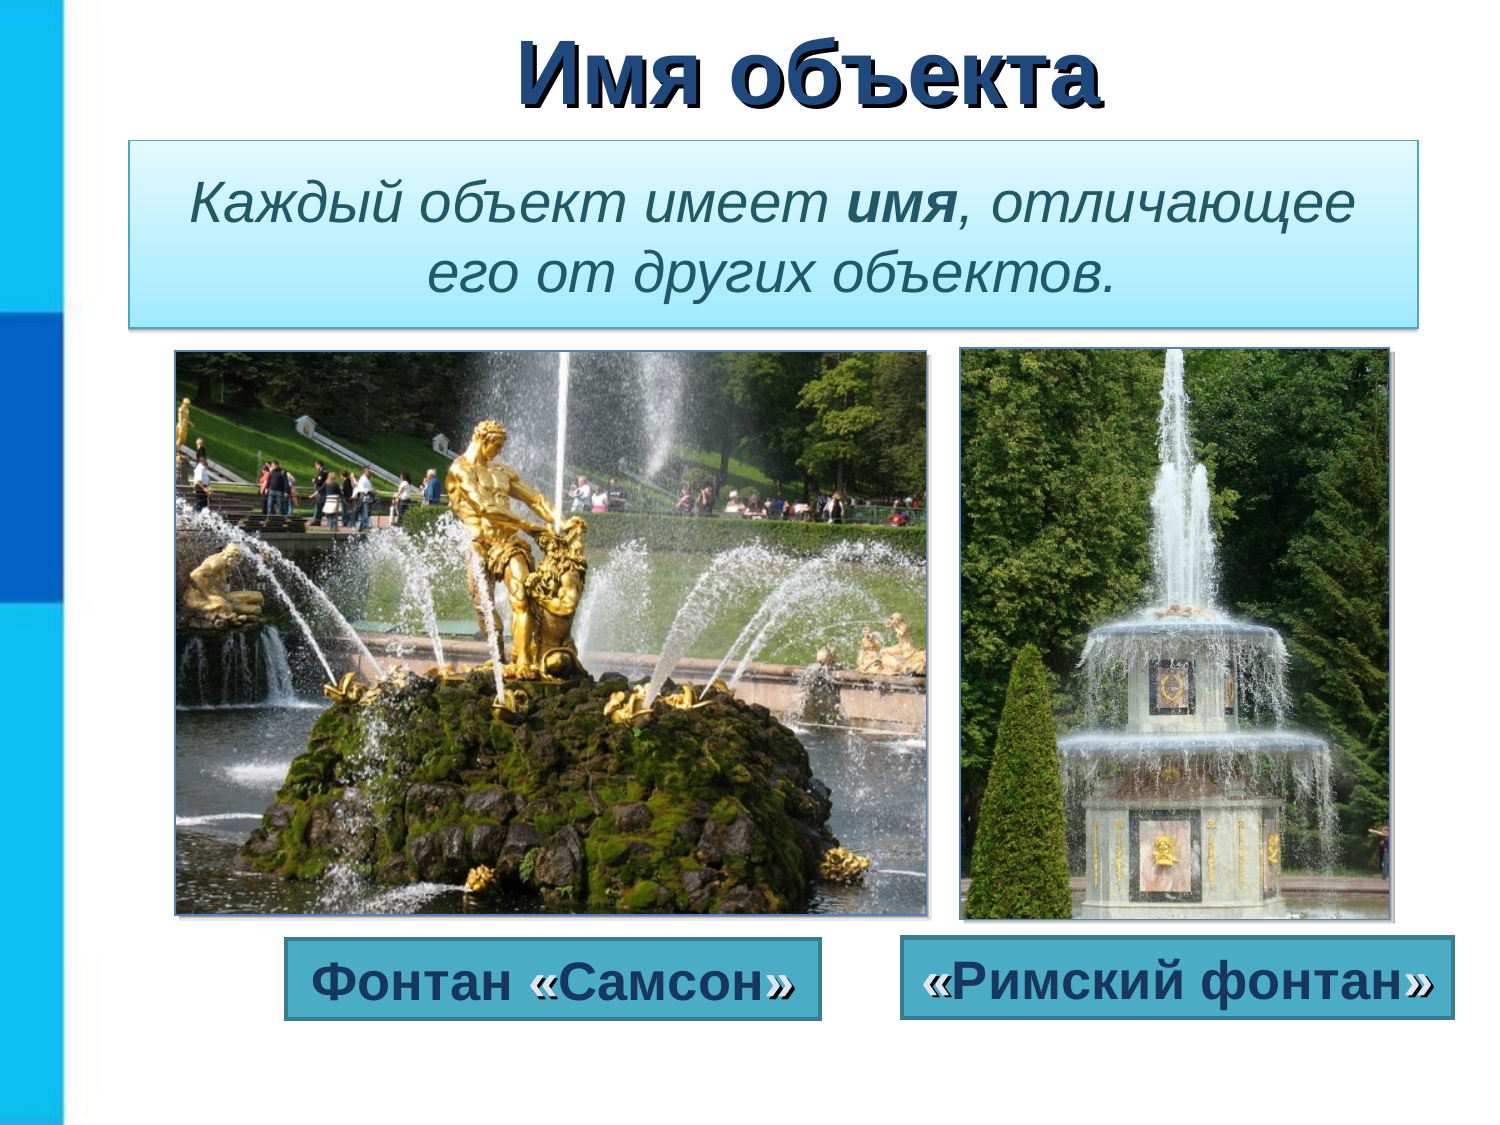

Имя объекта
# Каждый объект имеет имя, отличающее его от других объектов.
«Римский фонтан»
Фонтан «Самсон»